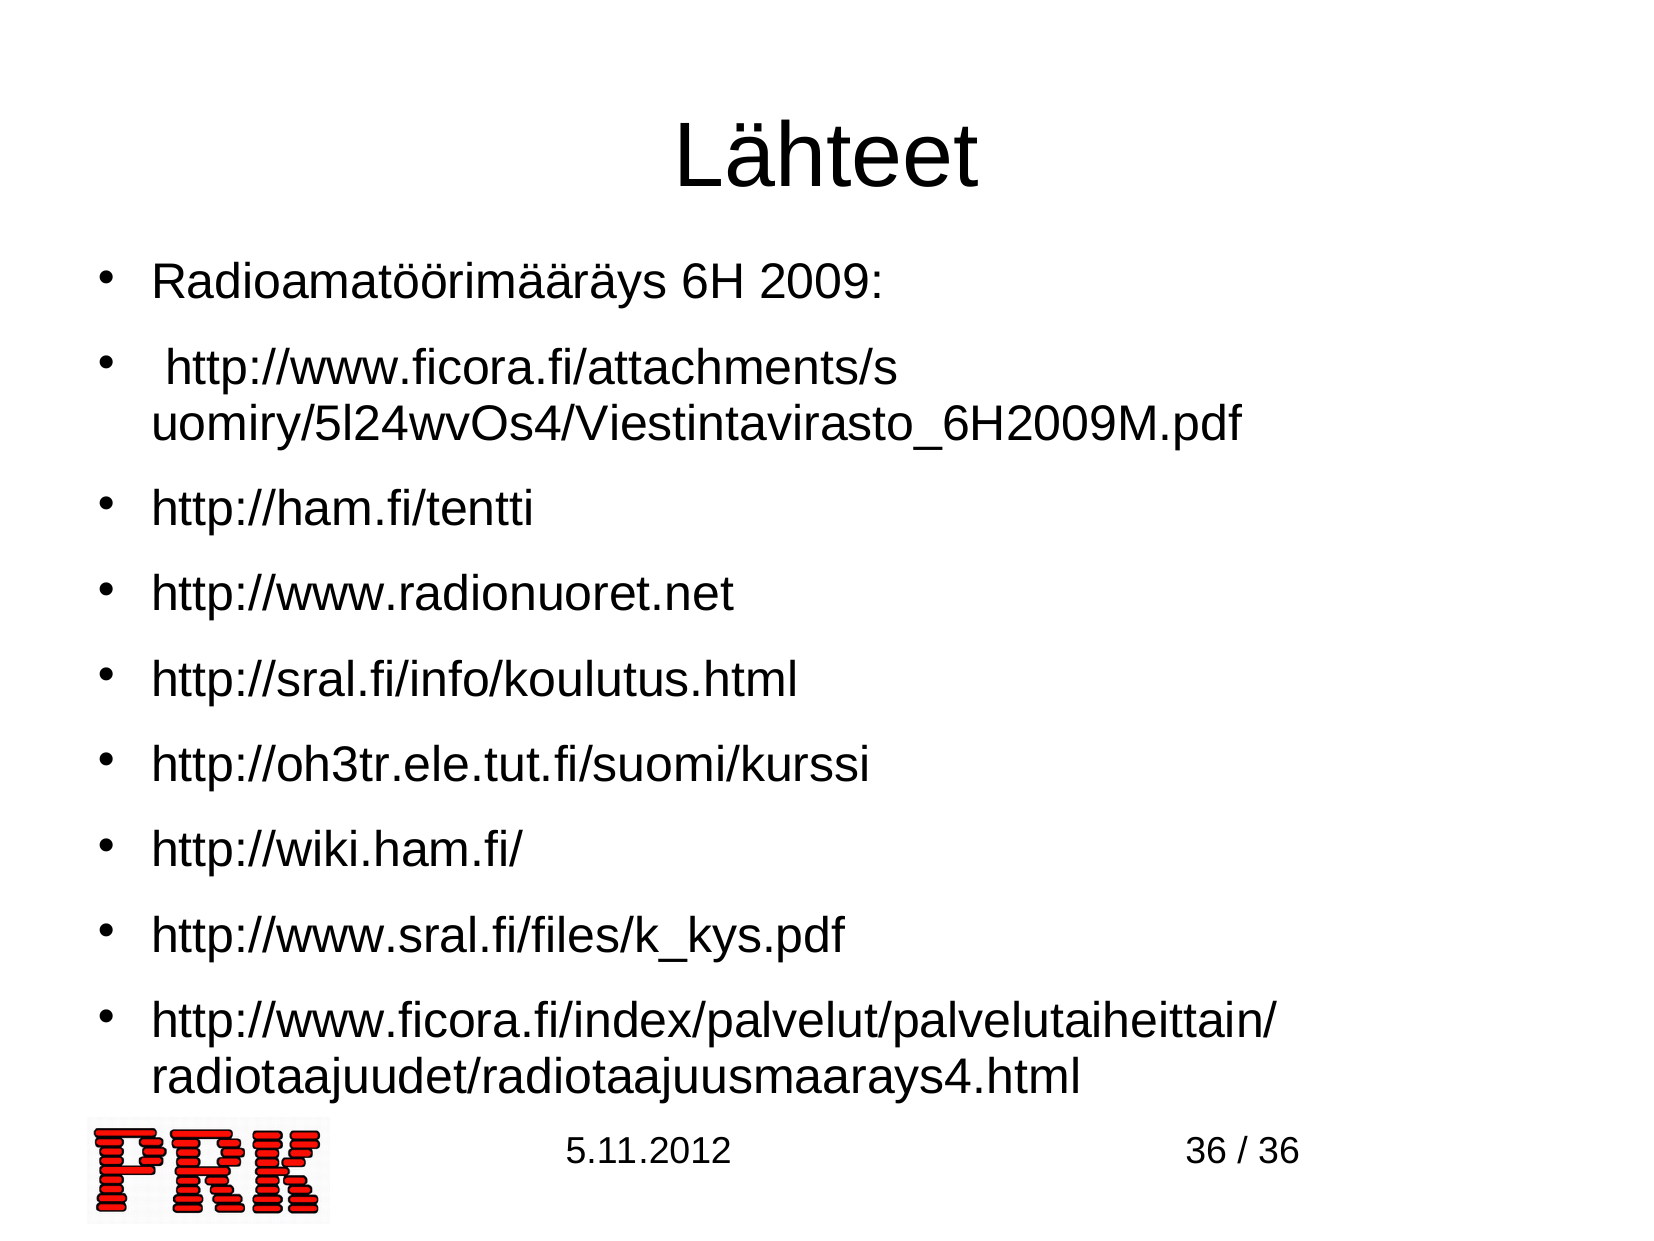

# Lähteet
Radioamatöörimääräys 6H 2009:
 http://www.ficora.fi/attachments/s uomiry/5l24wvOs4/Viestintavirasto_6H2009M.pdf
http://ham.fi/tentti
http://www.radionuoret.net
http://sral.fi/info/koulutus.html
http://oh3tr.ele.tut.fi/suomi/kurssi
http://wiki.ham.fi/
http://www.sral.fi/files/k_kys.pdf
http://www.ficora.fi/index/palvelut/palvelutaiheittain/radiotaajuudet/radiotaajuusmaarays4.html
36